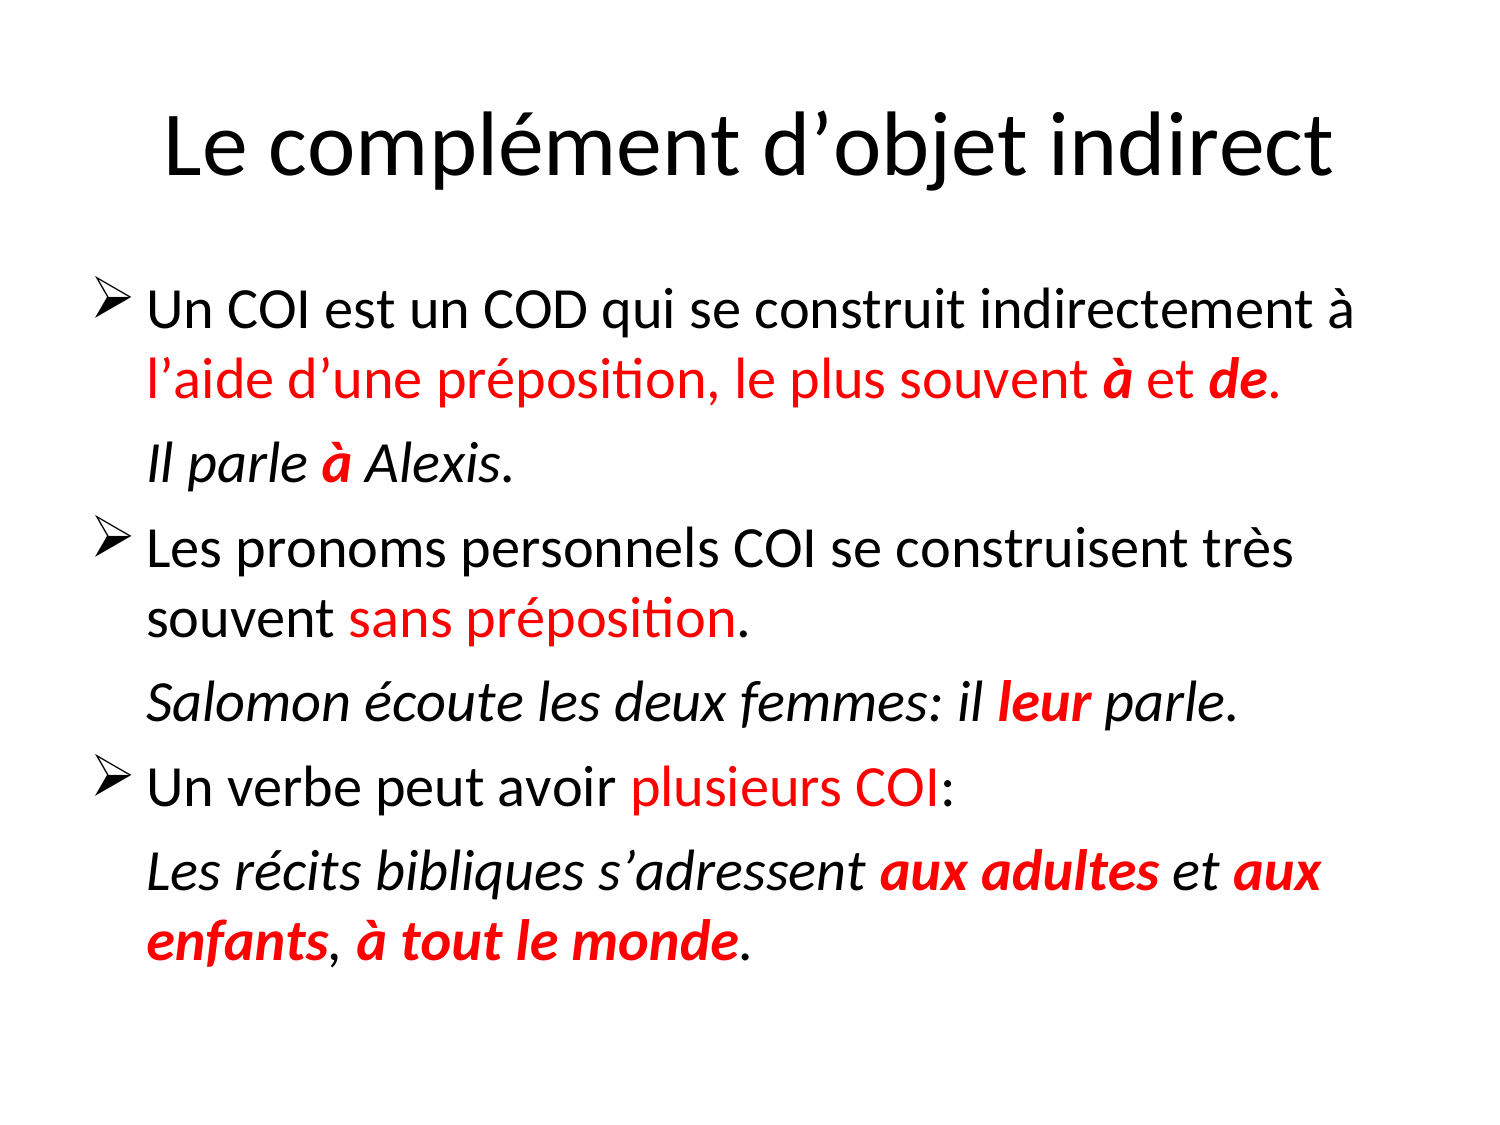

# Le complément d’objet indirect
Un COI est un COD qui se construit indirectement à l’aide d’une préposition, le plus souvent à et de.
	Il parle à Alexis.
Les pronoms personnels COI se construisent très souvent sans préposition.
	Salomon écoute les deux femmes: il leur parle.
Un verbe peut avoir plusieurs COI:
	Les récits bibliques s’adressent aux adultes et aux enfants, à tout le monde.